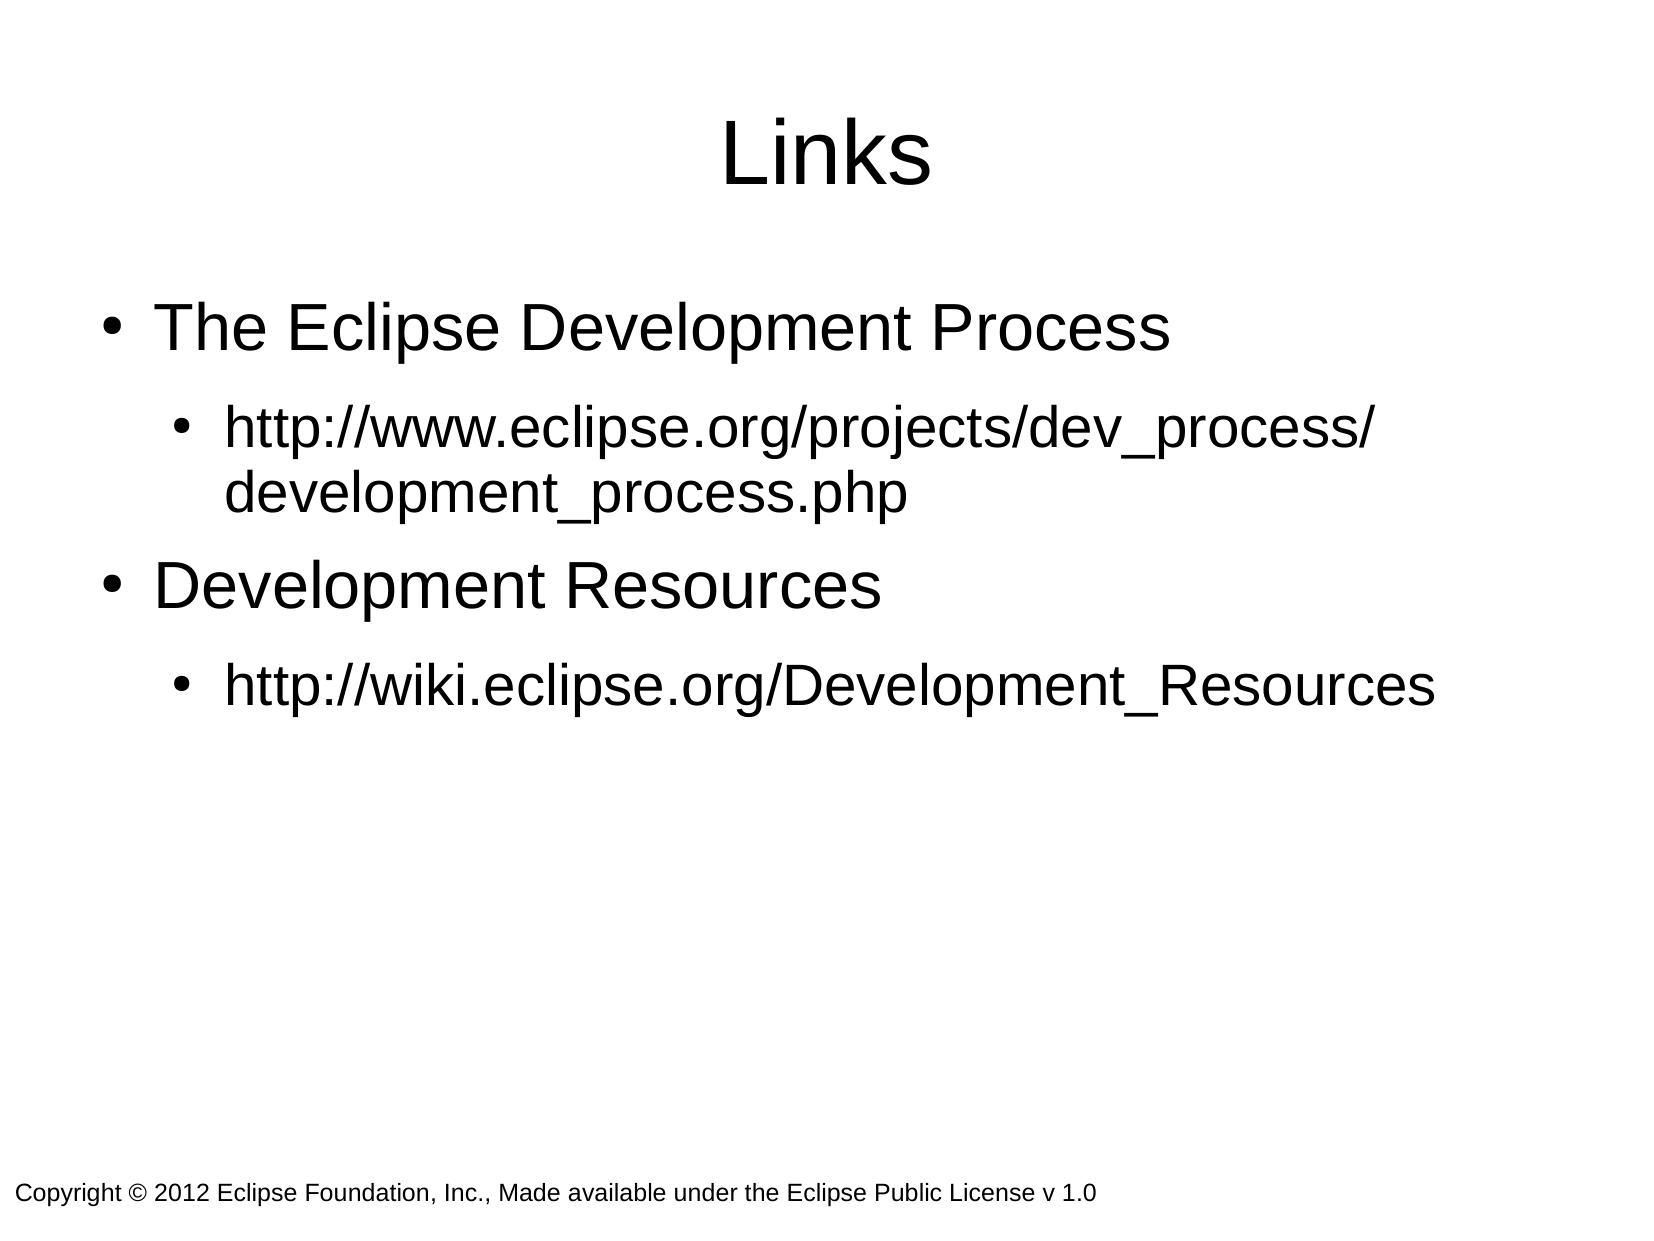

# Links
The Eclipse Development Process
http://www.eclipse.org/projects/dev_process/development_process.php
Development Resources
http://wiki.eclipse.org/Development_Resources